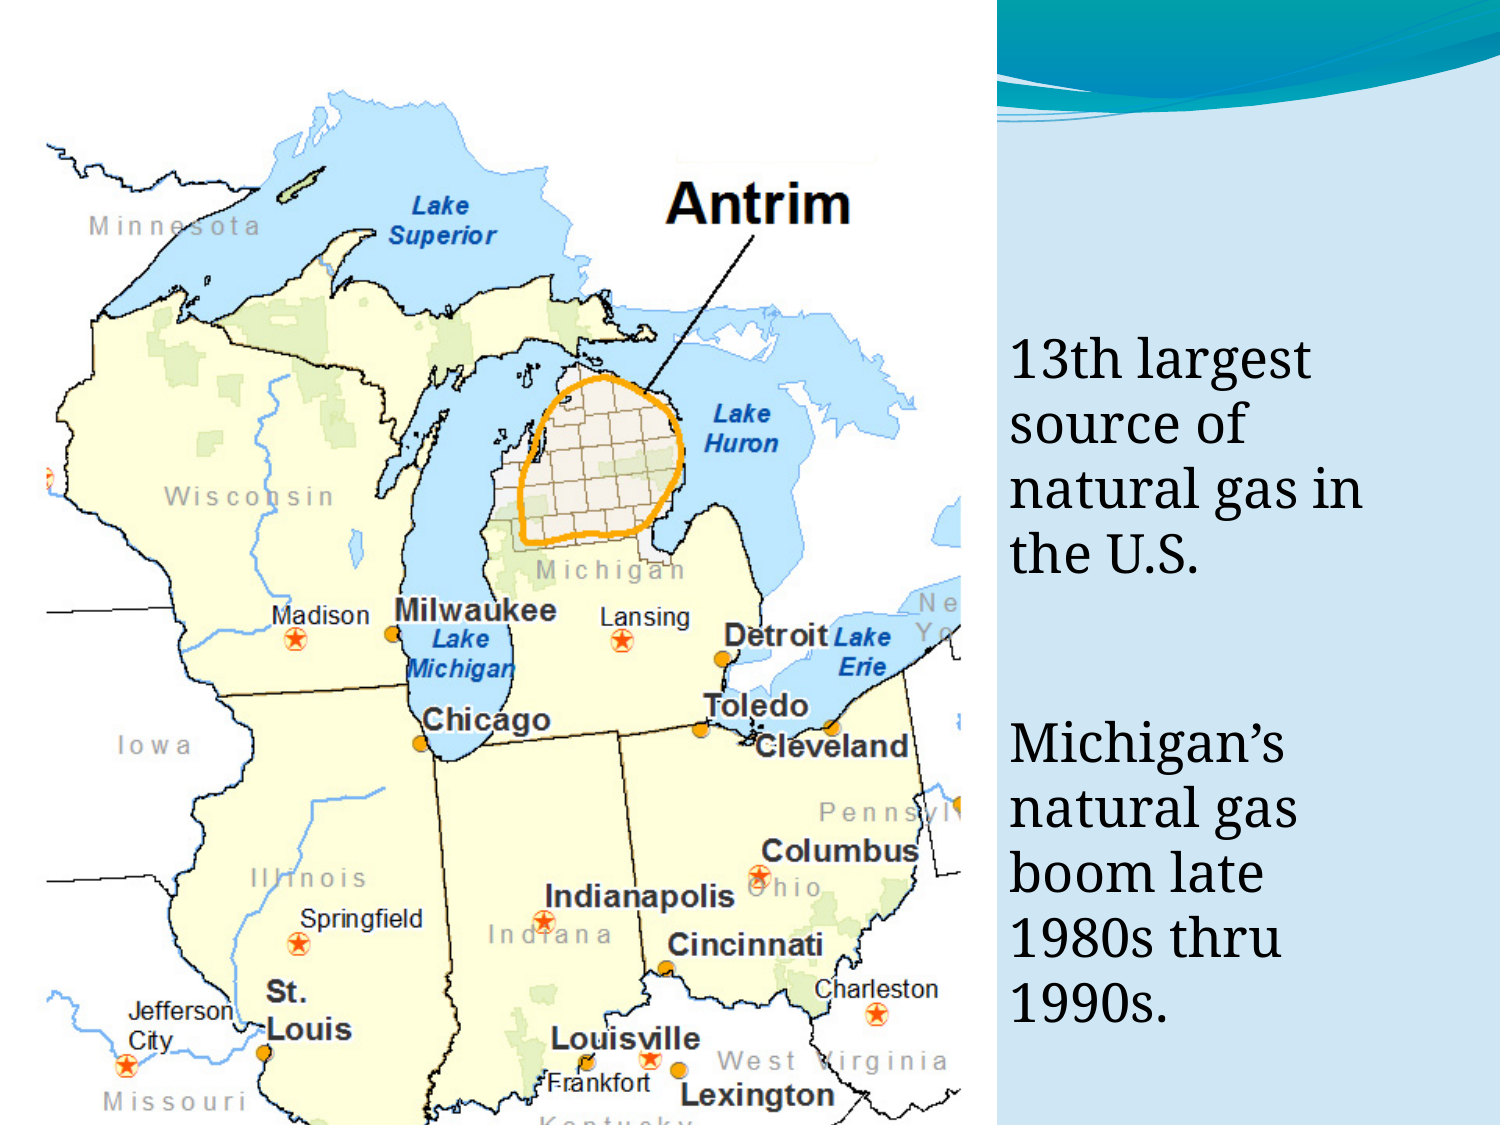

#
13th largest source of natural gas in the U.S.
Michigan’s natural gas boom late 1980s thru 1990s.